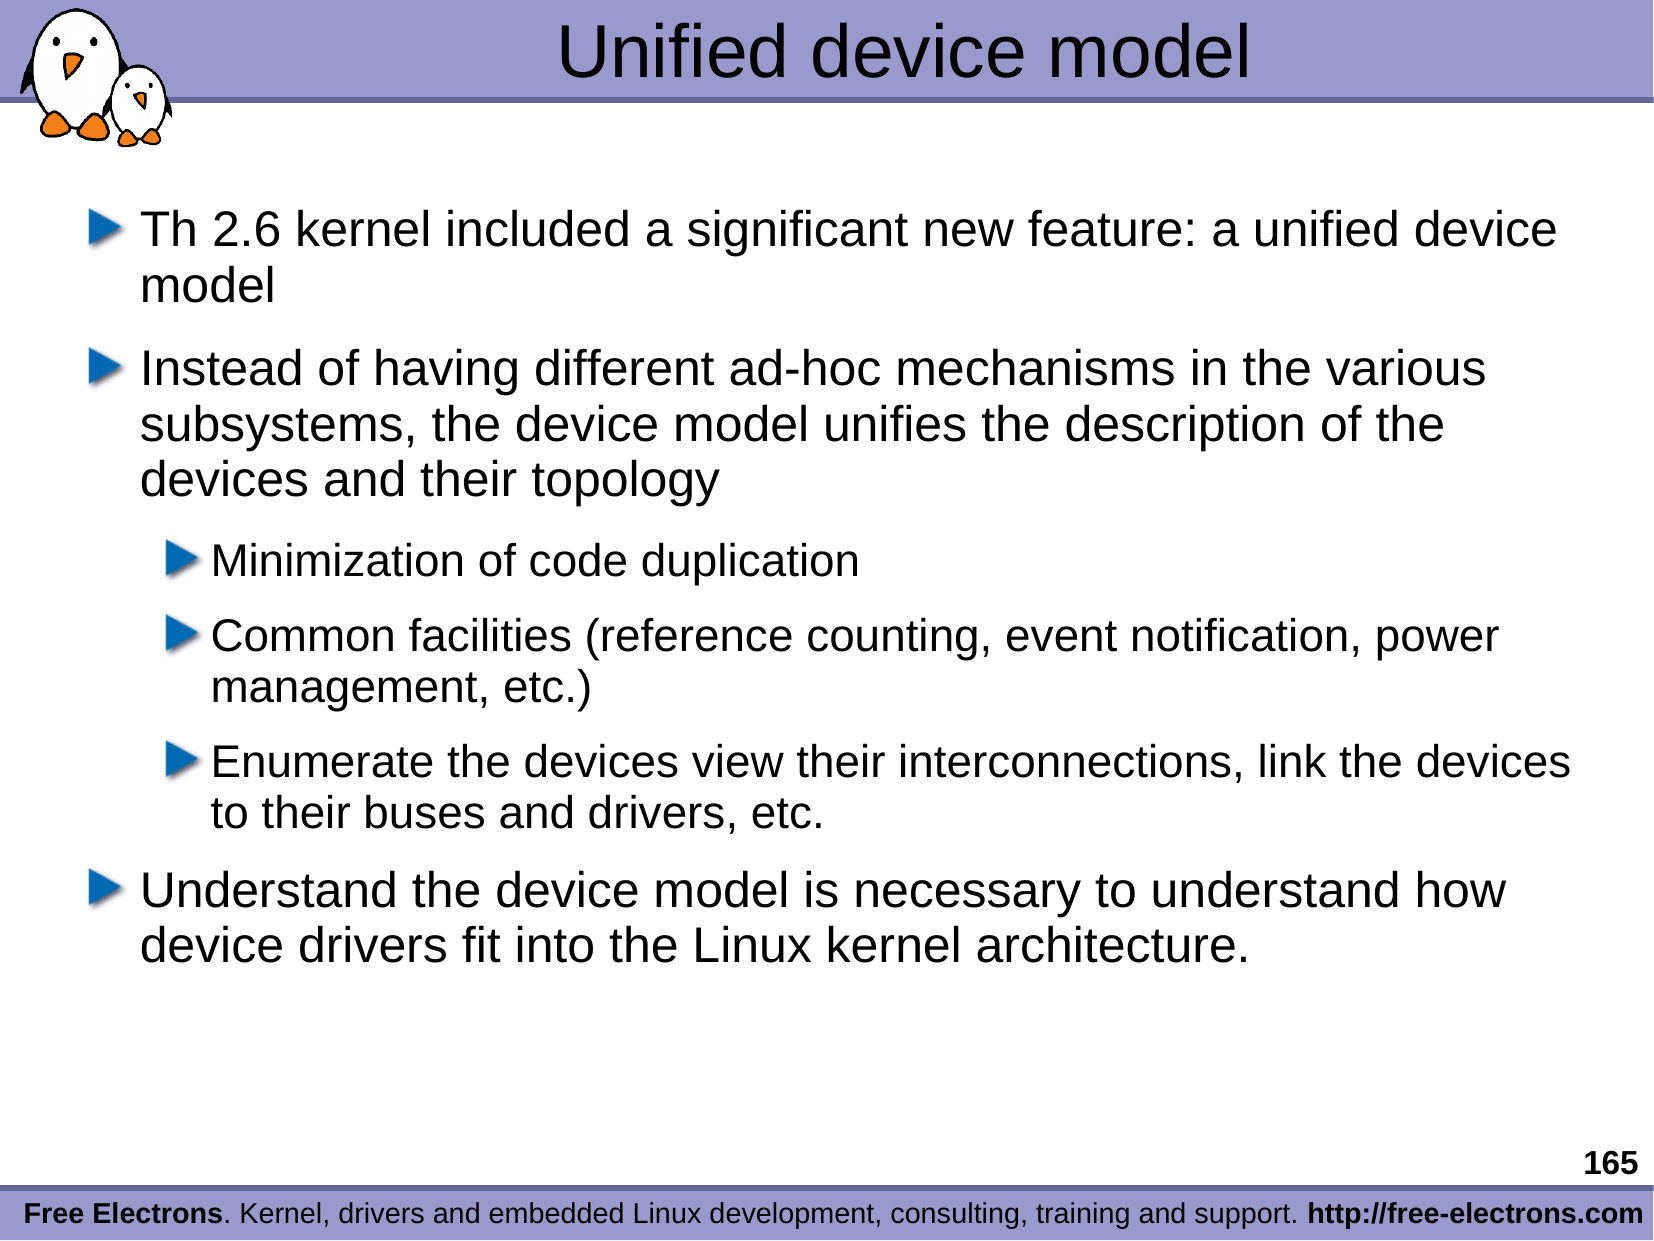

# Unified device model
Th 2.6 kernel included a significant new feature: a unified device model
Instead of having different ad-hoc mechanisms in the various subsystems, the device model unifies the description of the devices and their topology
Minimization of code duplication
Common facilities (reference counting, event notification, power management, etc.)
Enumerate the devices view their interconnections, link the devices to their buses and drivers, etc.
Understand the device model is necessary to understand how device drivers fit into the Linux kernel architecture.